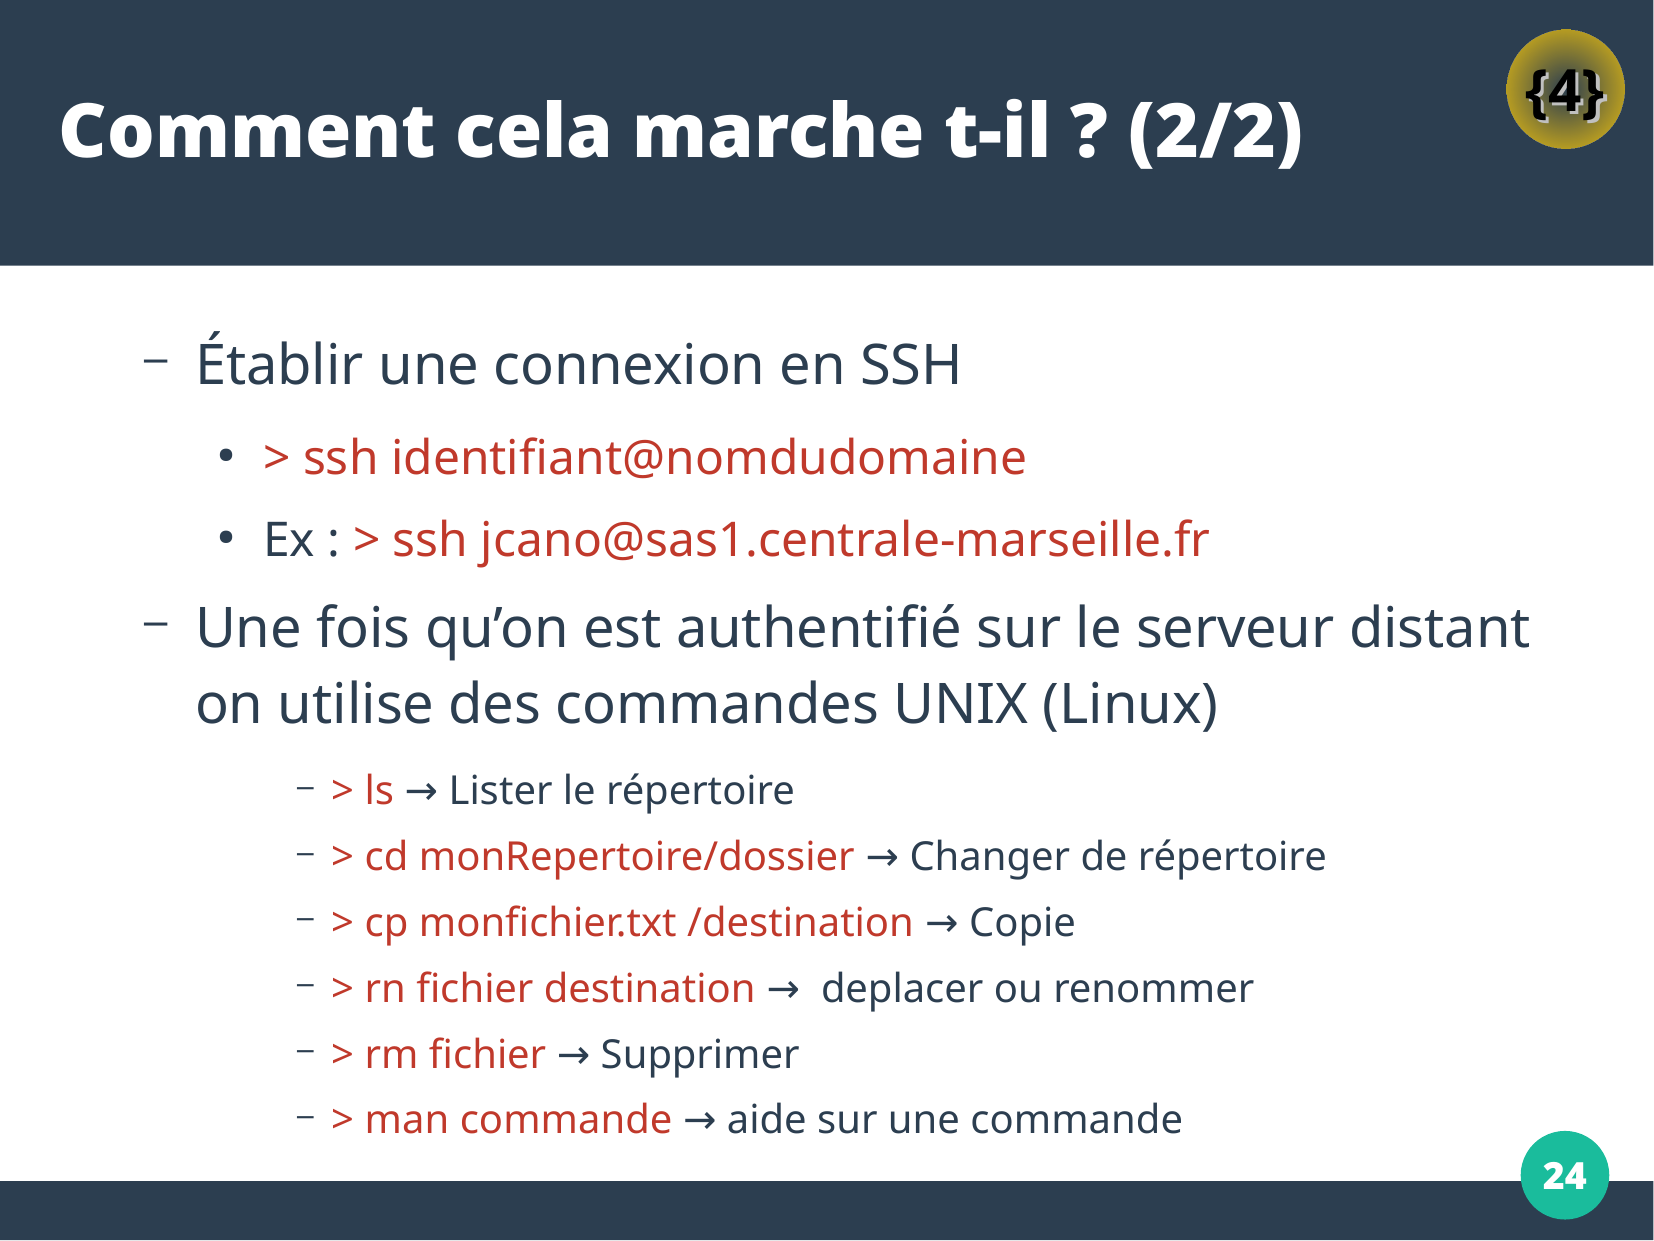

{4}
# Comment cela marche t-il ? (2/2)
Établir une connexion en SSH
> ssh identifiant@nomdudomaine
Ex : > ssh jcano@sas1.centrale-marseille.fr
Une fois qu’on est authentifié sur le serveur distant on utilise des commandes UNIX (Linux)
> ls → Lister le répertoire
> cd monRepertoire/dossier → Changer de répertoire
> cp monfichier.txt /destination → Copie
> rn fichier destination → deplacer ou renommer
> rm fichier → Supprimer
> man commande → aide sur une commande
24